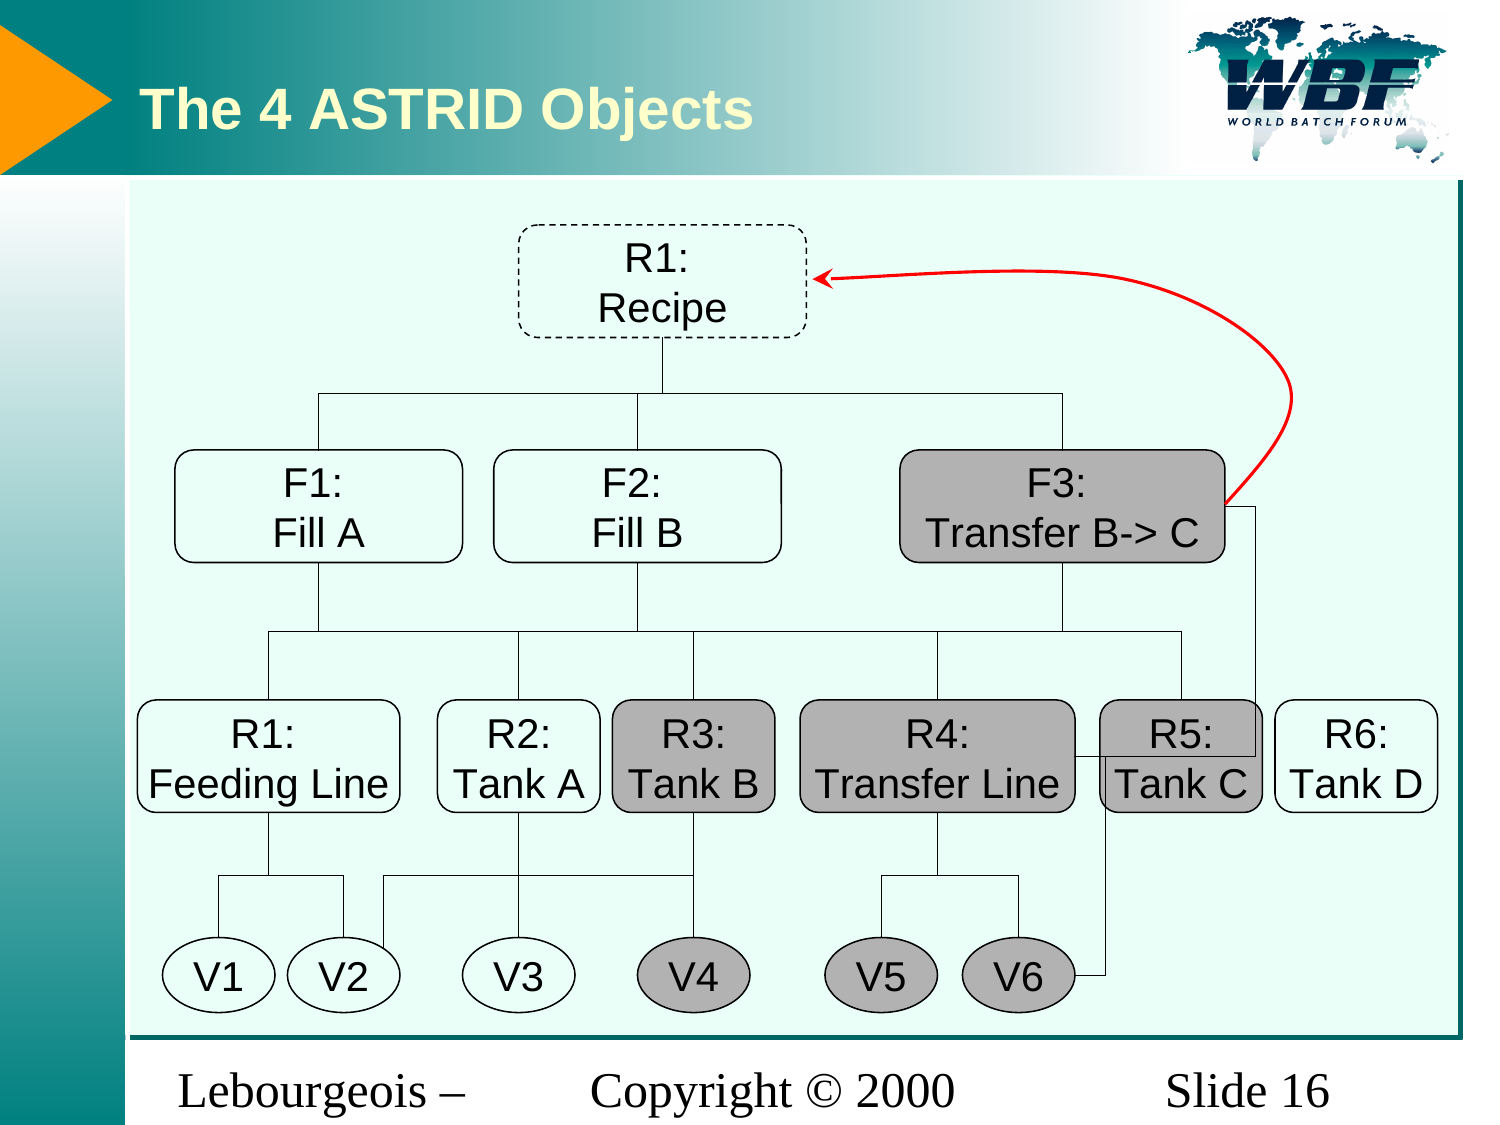

# The 4 ASTRID Objects
R1:
Recipe
F1:
Fill A
F2:
Fill B
F3:
Transfer B-> C
R1:
Feeding Line
R2:
Tank A
R3:
Tank B
R4:
Transfer Line
R5:
Tank C
R6:
Tank D
V1
V2
V3
V4
V5
V6
16